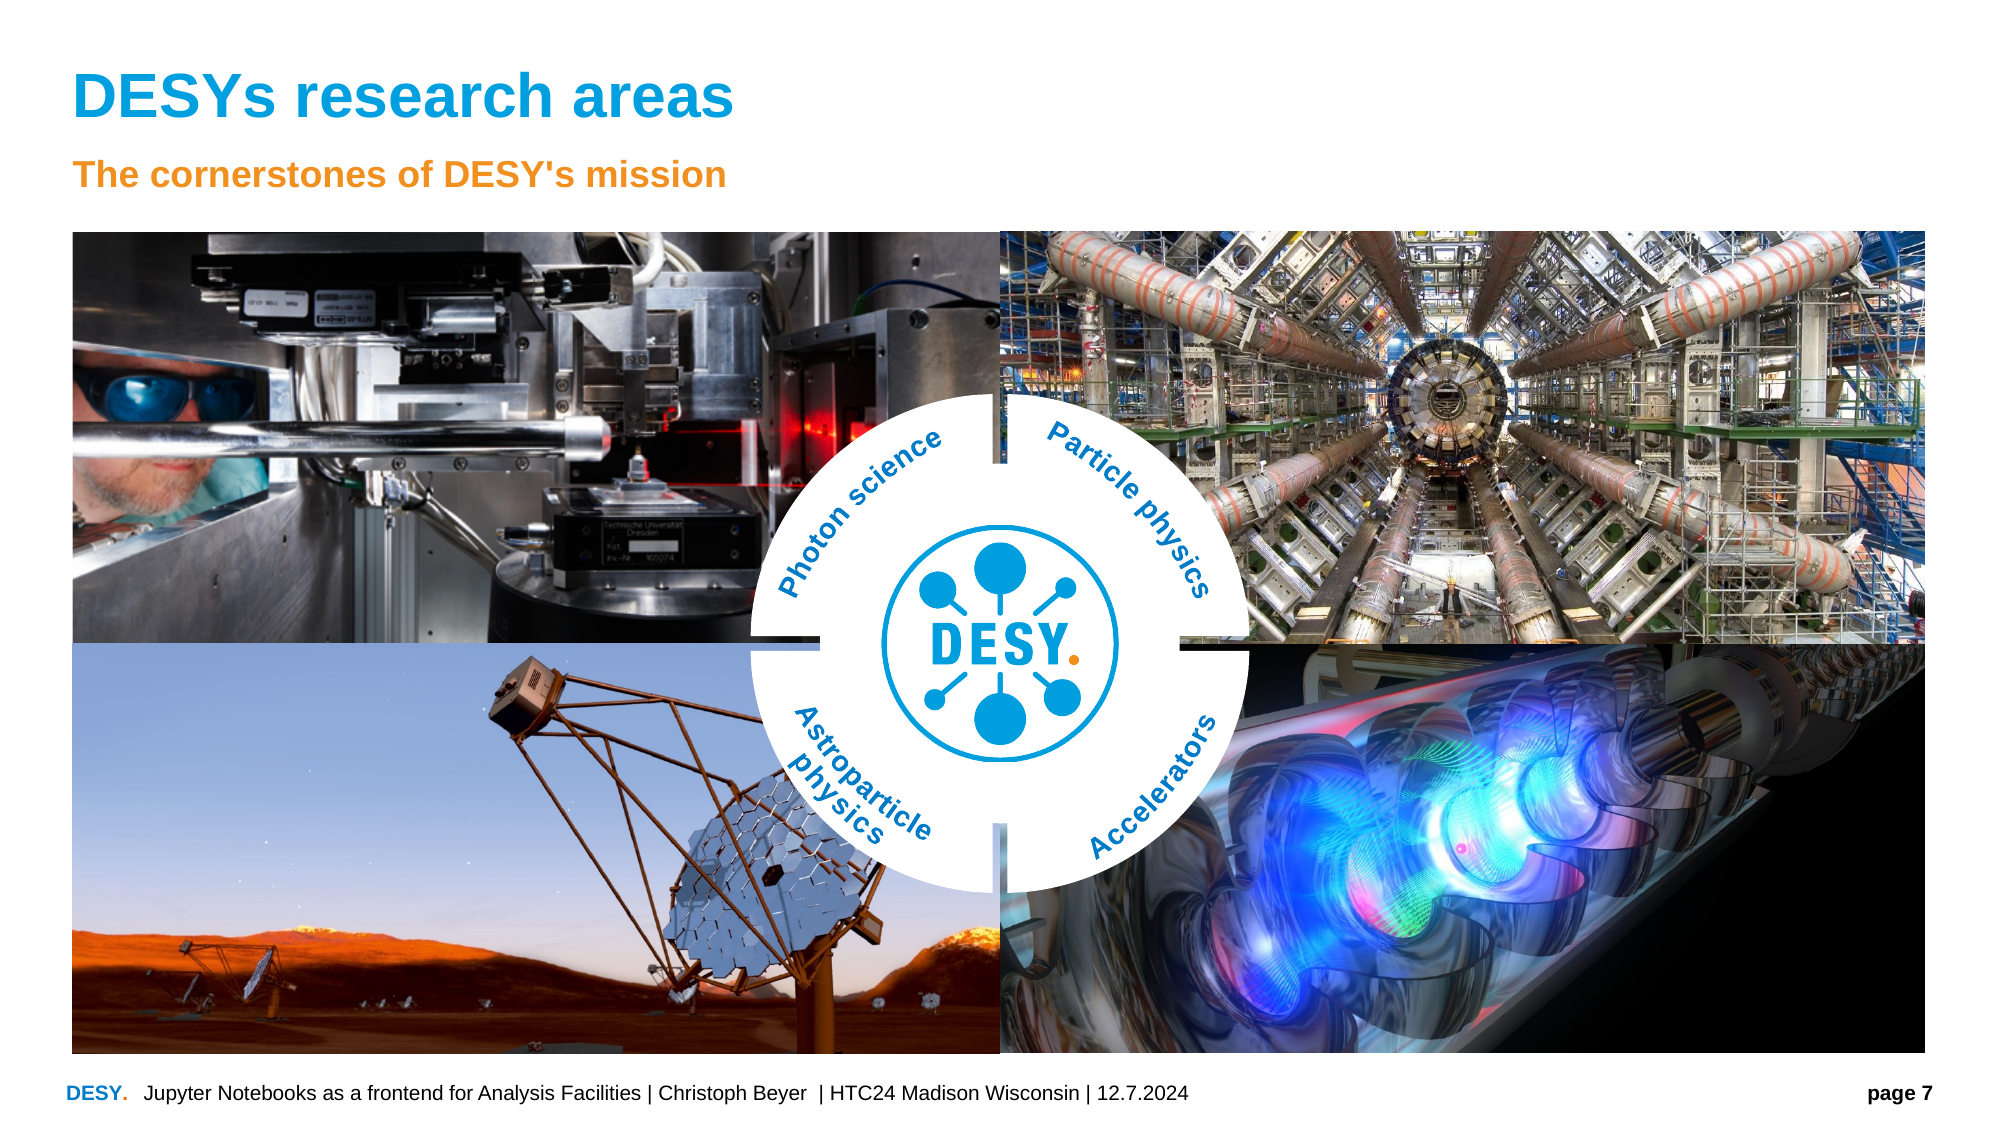

# DESYs research areas
The cornerstones of DESY's mission
Astroparticle
physics
Accelerators
Particle physics
Photon science
 Jupyter Notebooks as a frontend for Analysis Facilities | Christoph Beyer | HTC24 Madison Wisconsin | 12.7.2024